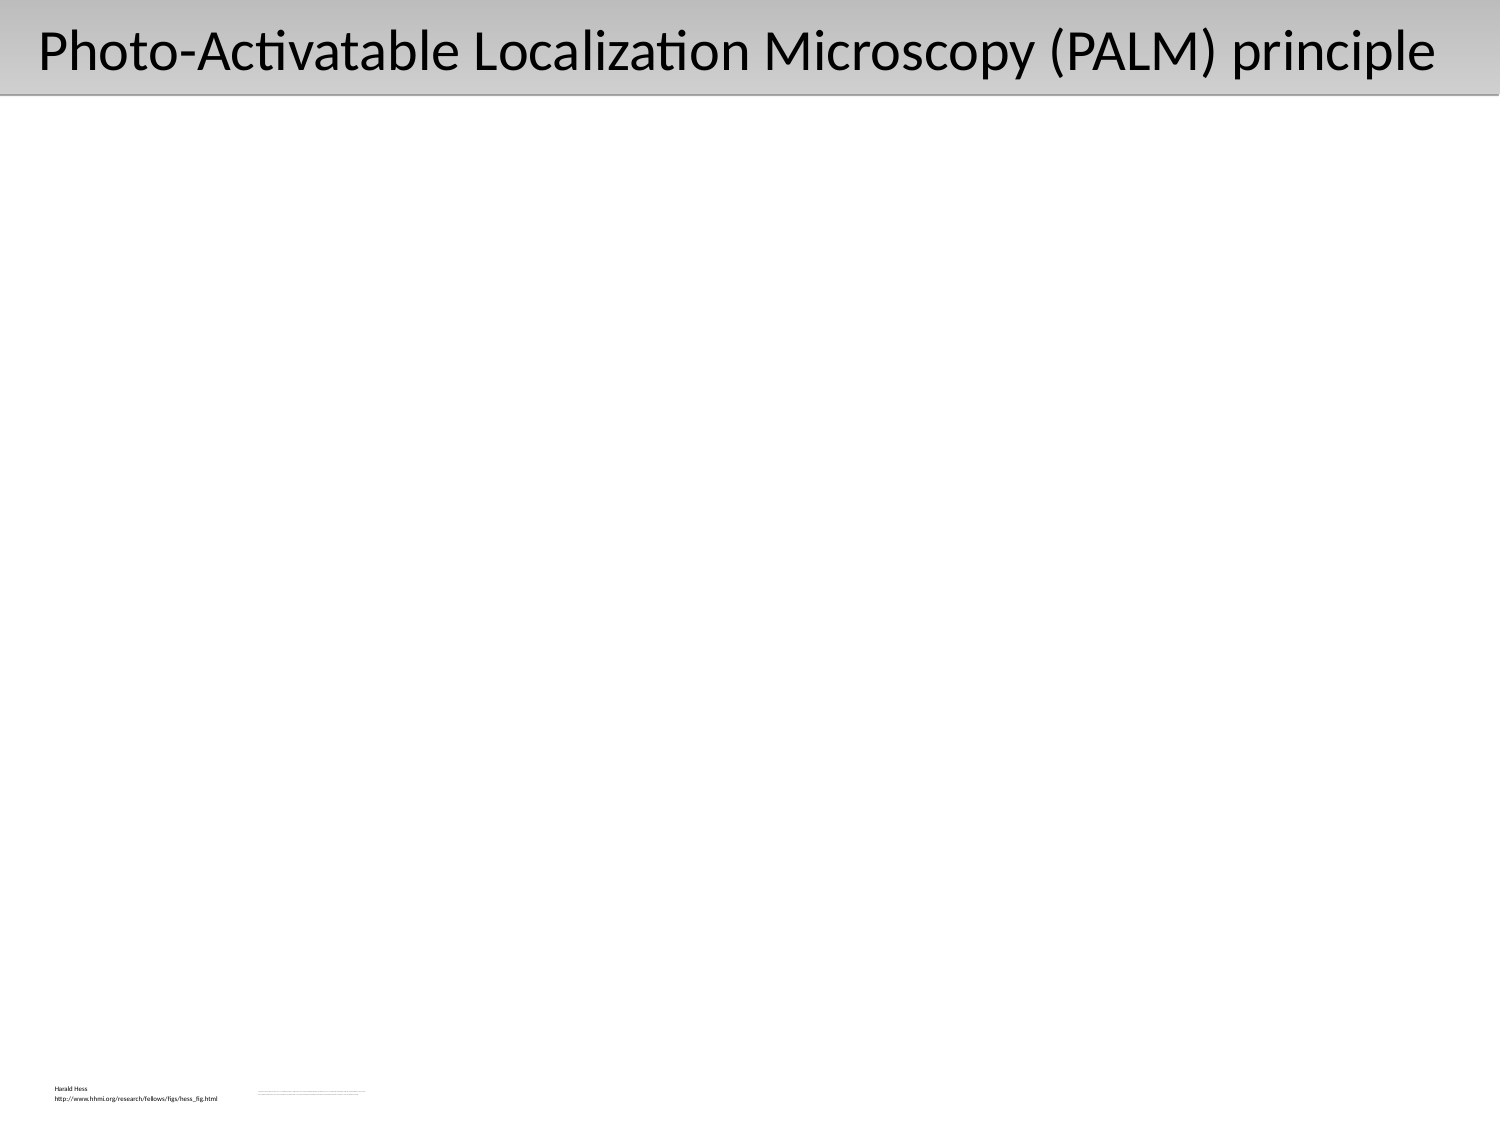

# Photo-Activatable Localization Microscopy (PALM) principle
Harald Hess
http://www.hhmi.org/research/fellows/figs/hess_fig.html
A small fraction of a sample's fluorescent proteins are put into an "on" state, where they glow red when illuminated with yellow light. At the highest optical magnification each molecule looks like a fuzzy ball about 250 nm in diameter. However, the center where the fluorescent label is located can be determined to a fraction of that size.
Next, a new sparse set of fluorescent proteins is turned on and the process iterates. In the top frame the accumulation of all the fuzzy balls forms the diffraction-limited image seen in a far-field microscope. The bottom frame shows the accumulation of the center spots, which builds a higher resolution PALM image